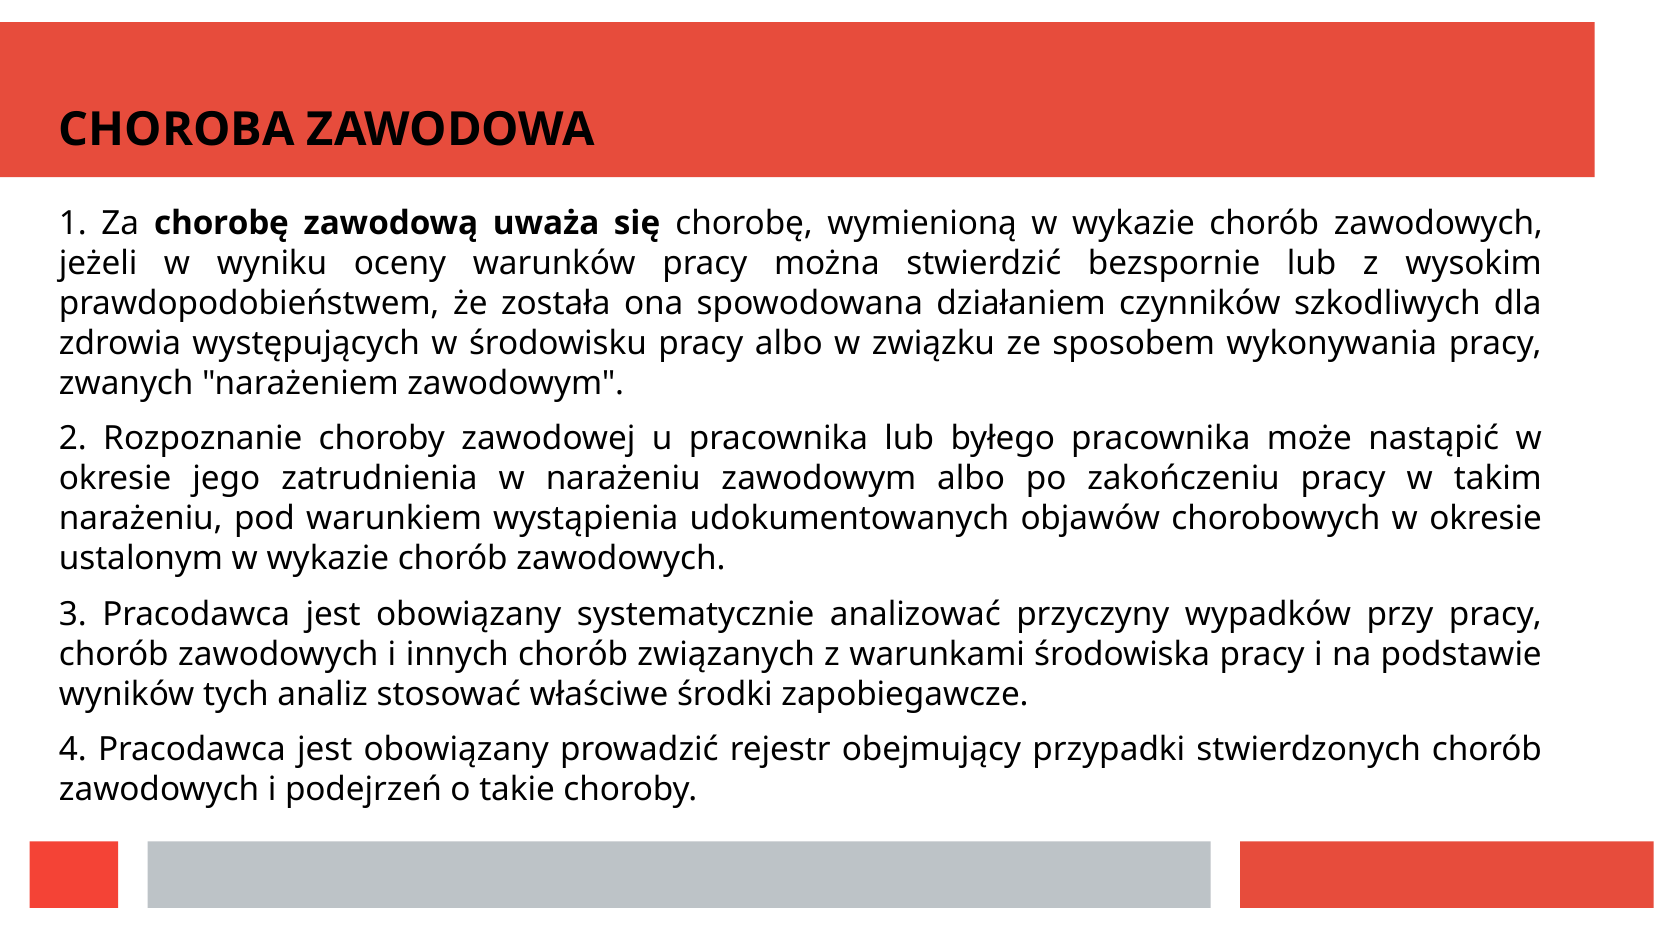

# CHOROBA ZAWODOWA
1. Za chorobę zawodową uważa się chorobę, wymienioną w wykazie chorób zawodowych, jeżeli w wyniku oceny warunków pracy można stwierdzić bezspornie lub z wysokim prawdopodobieństwem, że została ona spowodowana działaniem czynników szkodliwych dla zdrowia występujących w środowisku pracy albo w związku ze sposobem wykonywania pracy, zwanych "narażeniem zawodowym".
2. Rozpoznanie choroby zawodowej u pracownika lub byłego pracownika może nastąpić w okresie jego zatrudnienia w narażeniu zawodowym albo po zakończeniu pracy w takim narażeniu, pod warunkiem wystąpienia udokumentowanych objawów chorobowych w okresie ustalonym w wykazie chorób zawodowych.
3. Pracodawca jest obowiązany systematycznie analizować przyczyny wypadków przy pracy, chorób zawodowych i innych chorób związanych z warunkami środowiska pracy i na podstawie wyników tych analiz stosować właściwe środki zapobiegawcze.
4. Pracodawca jest obowiązany prowadzić rejestr obejmujący przypadki stwierdzonych chorób zawodowych i podejrzeń o takie choroby.